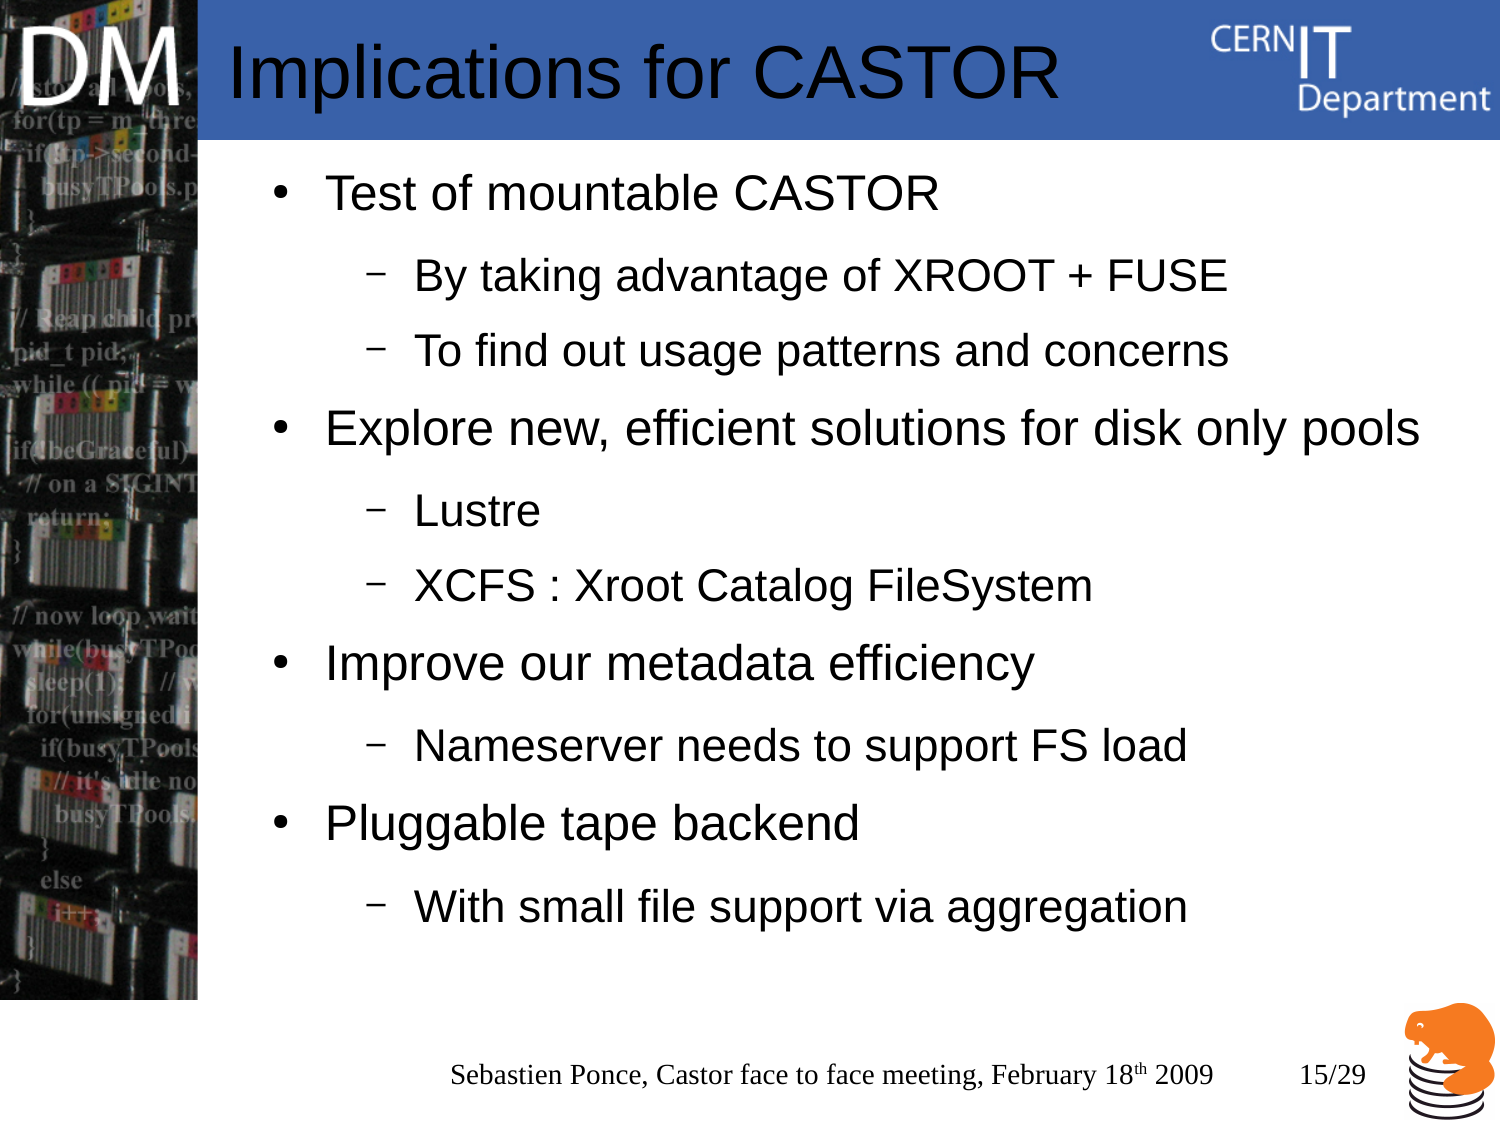

# Implications for CASTOR
Test of mountable CASTOR
By taking advantage of XROOT + FUSE
To find out usage patterns and concerns
Explore new, efficient solutions for disk only pools
Lustre
XCFS : Xroot Catalog FileSystem
Improve our metadata efficiency
Nameserver needs to support FS load
Pluggable tape backend
With small file support via aggregation